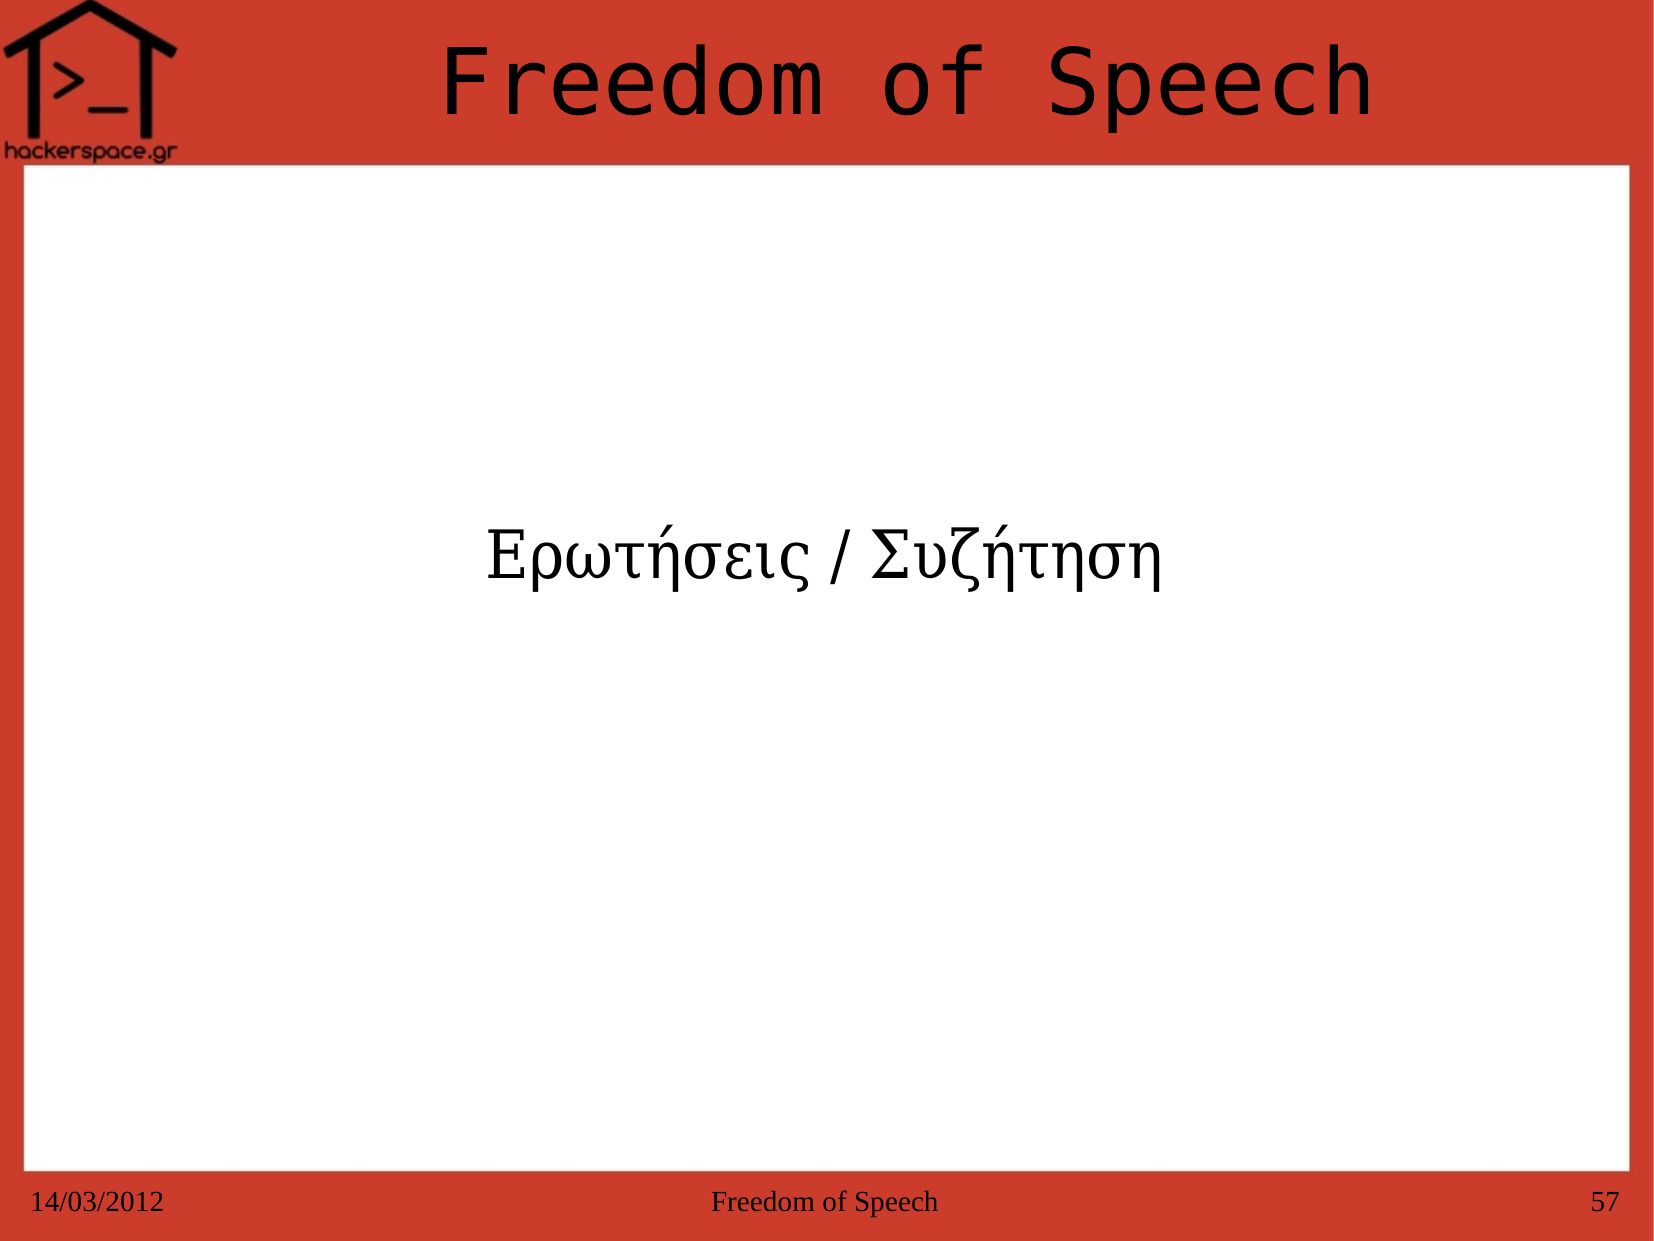

# Freedom of Speech
Ερωτήσεις / Συζήτηση
14/03/2012
Freedom of Speech
57